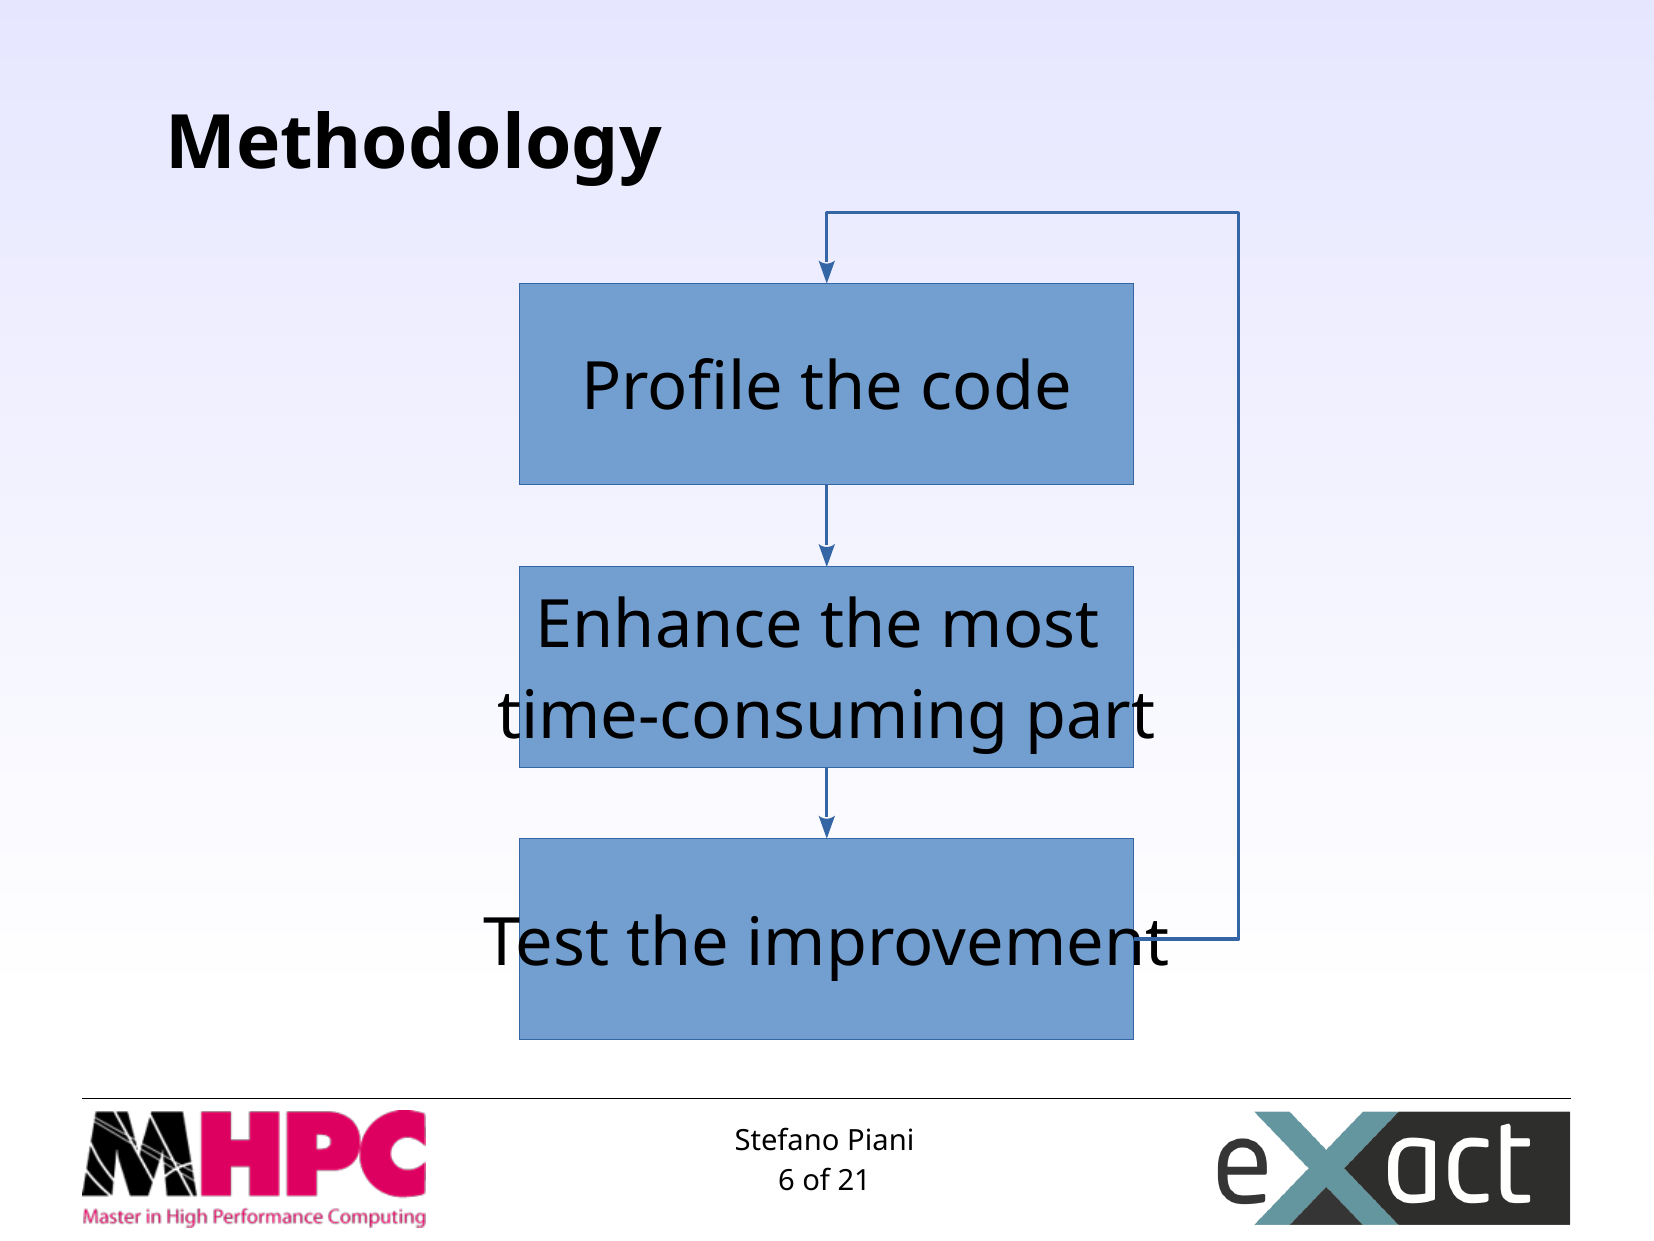

# Methodology
Profile the code
Enhance the most
time-consuming part
Test the improvement
6